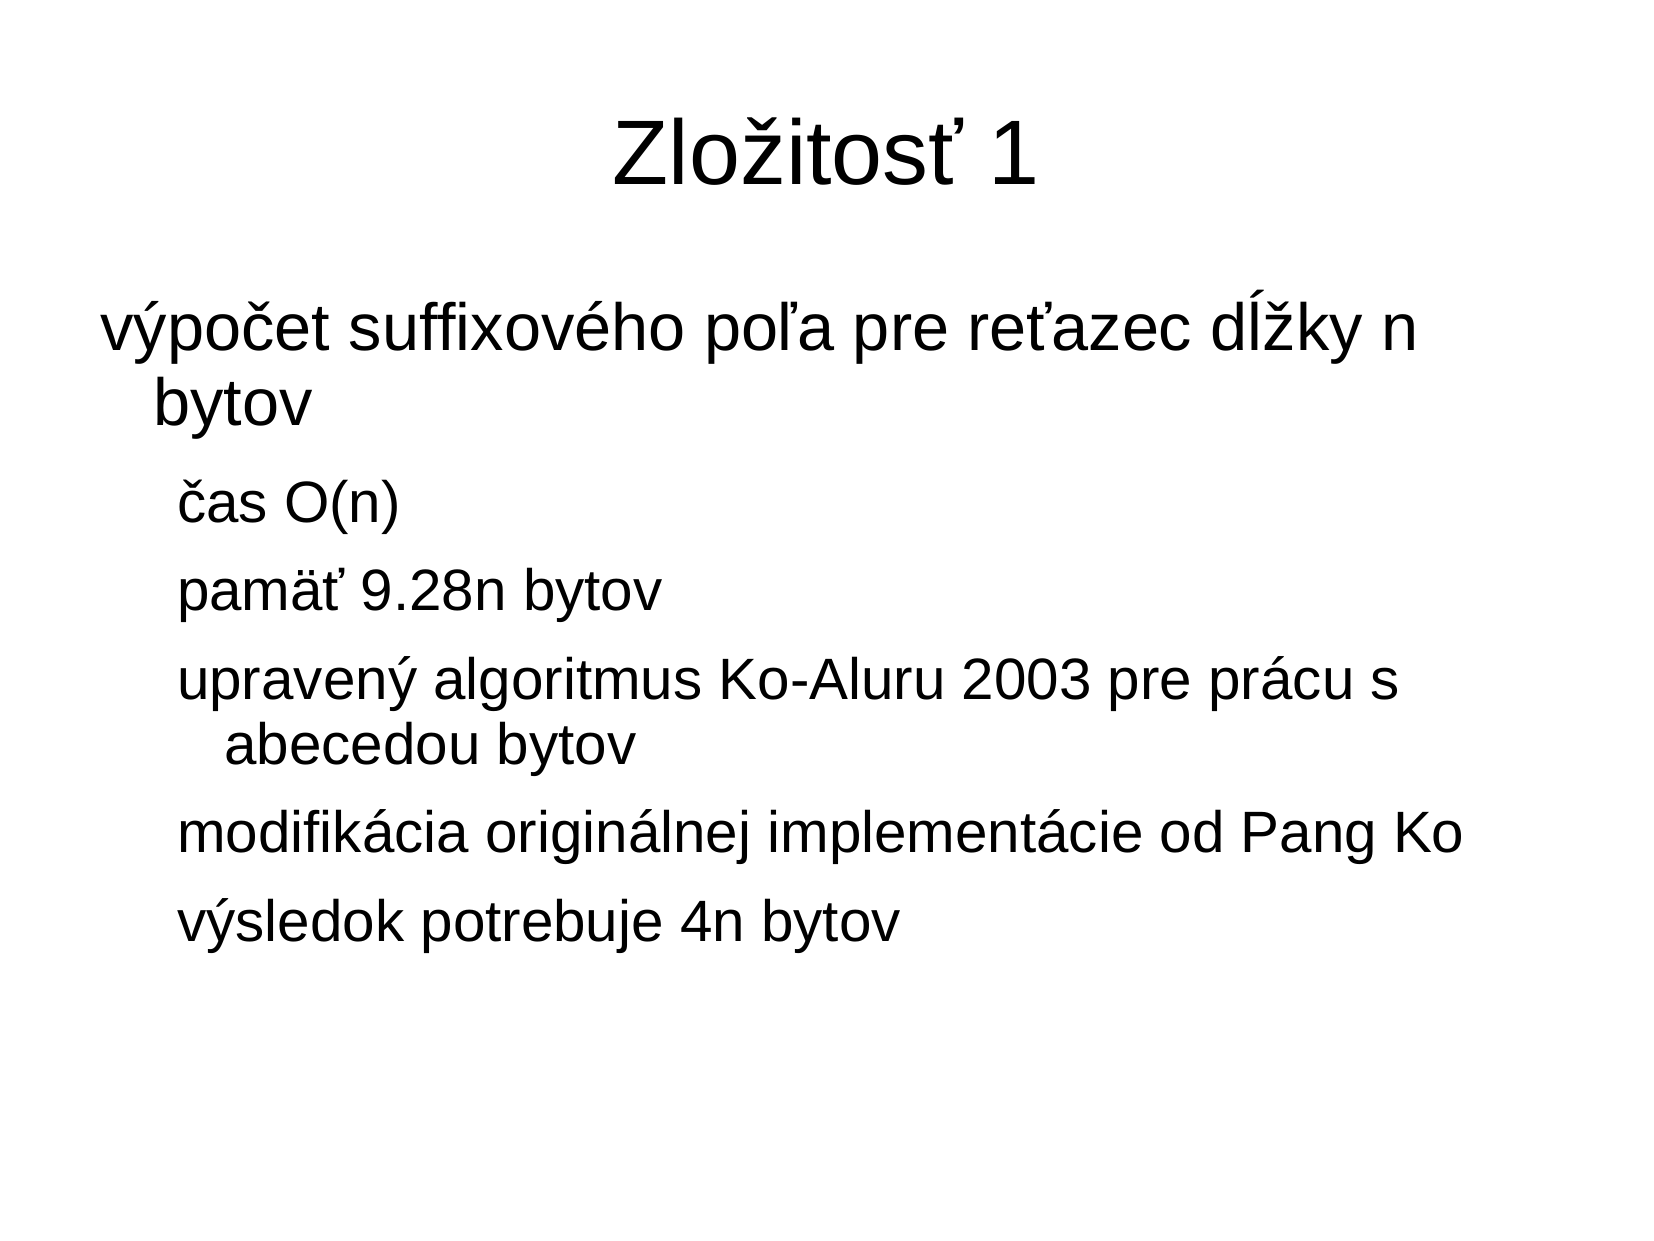

# Zložitosť 1
výpočet suffixového poľa pre reťazec dĺžky n bytov
čas O(n)
pamäť 9.28n bytov
upravený algoritmus Ko-Aluru 2003 pre prácu s abecedou bytov
modifikácia originálnej implementácie od Pang Ko
výsledok potrebuje 4n bytov